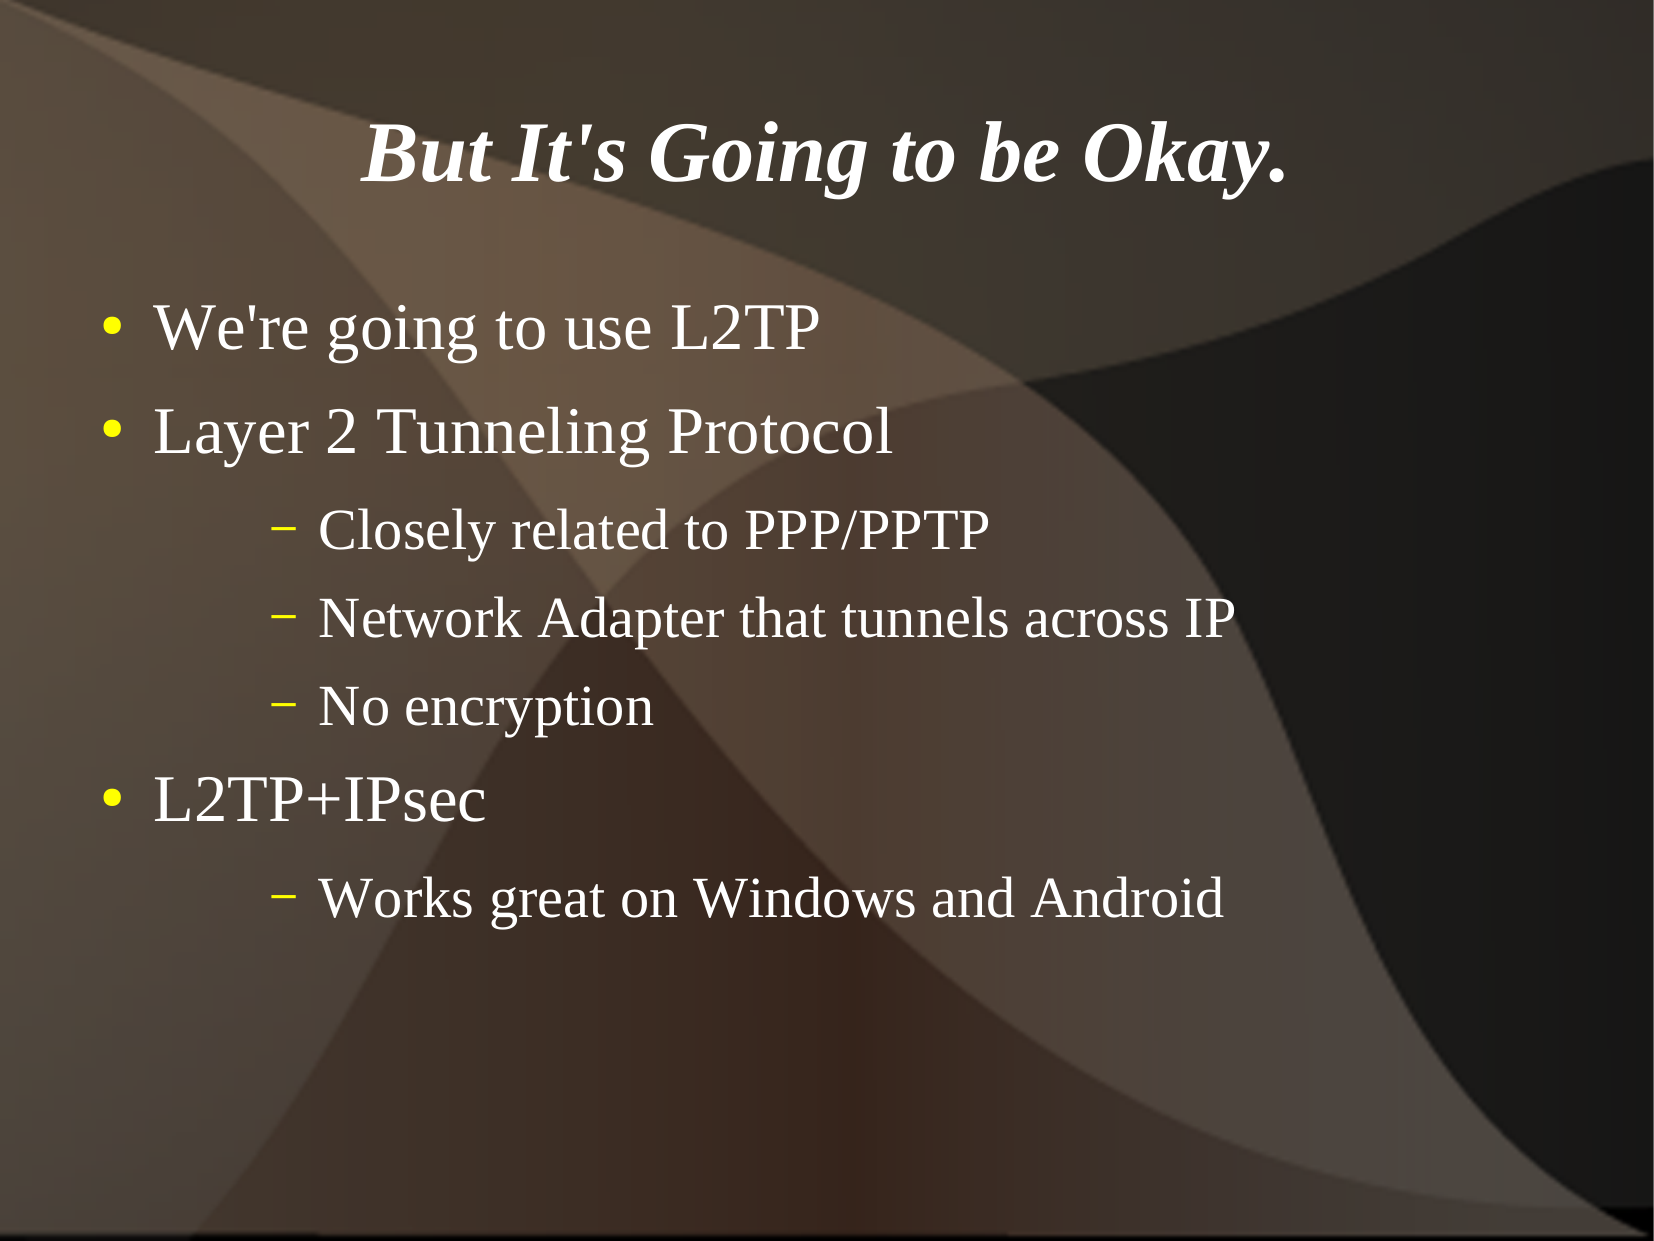

# But It's Going to be Okay.
We're going to use L2TP
Layer 2 Tunneling Protocol
Closely related to PPP/PPTP
Network Adapter that tunnels across IP
No encryption
L2TP+IPsec
Works great on Windows and Android